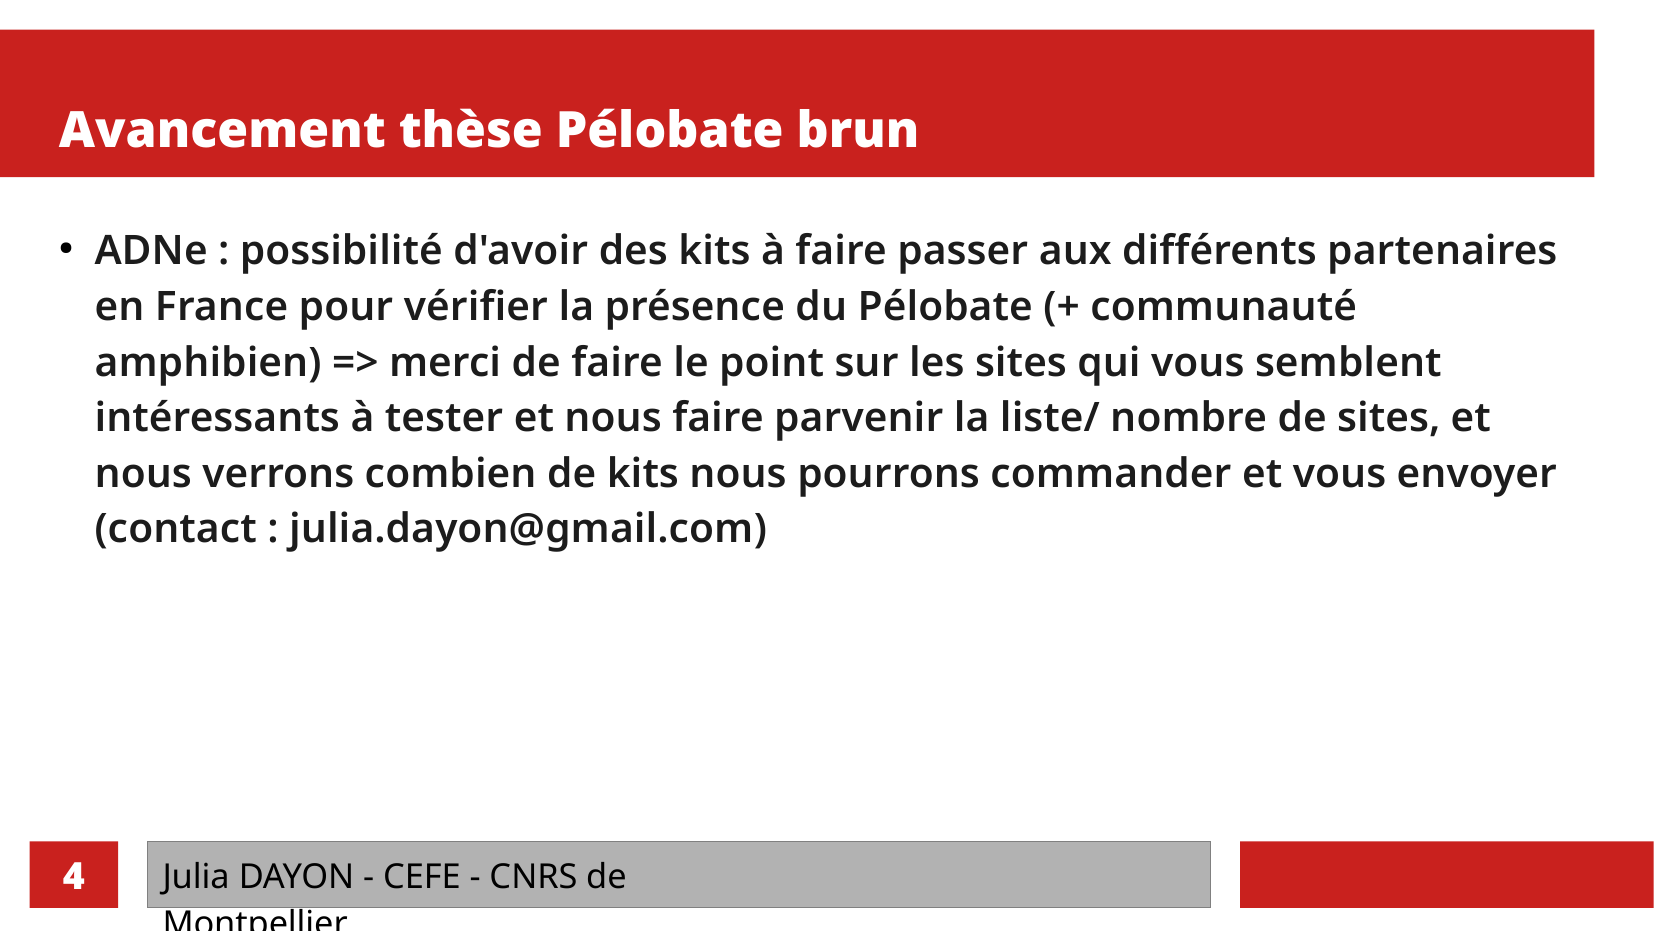

# Avancement thèse Pélobate brun
ADNe : possibilité d'avoir des kits à faire passer aux différents partenaires en France pour vérifier la présence du Pélobate (+ communauté amphibien) => merci de faire le point sur les sites qui vous semblent intéressants à tester et nous faire parvenir la liste/ nombre de sites, et nous verrons combien de kits nous pourrons commander et vous envoyer (contact : julia.dayon@gmail.com)
4
Julia DAYON - CEFE - CNRS de Montpellier